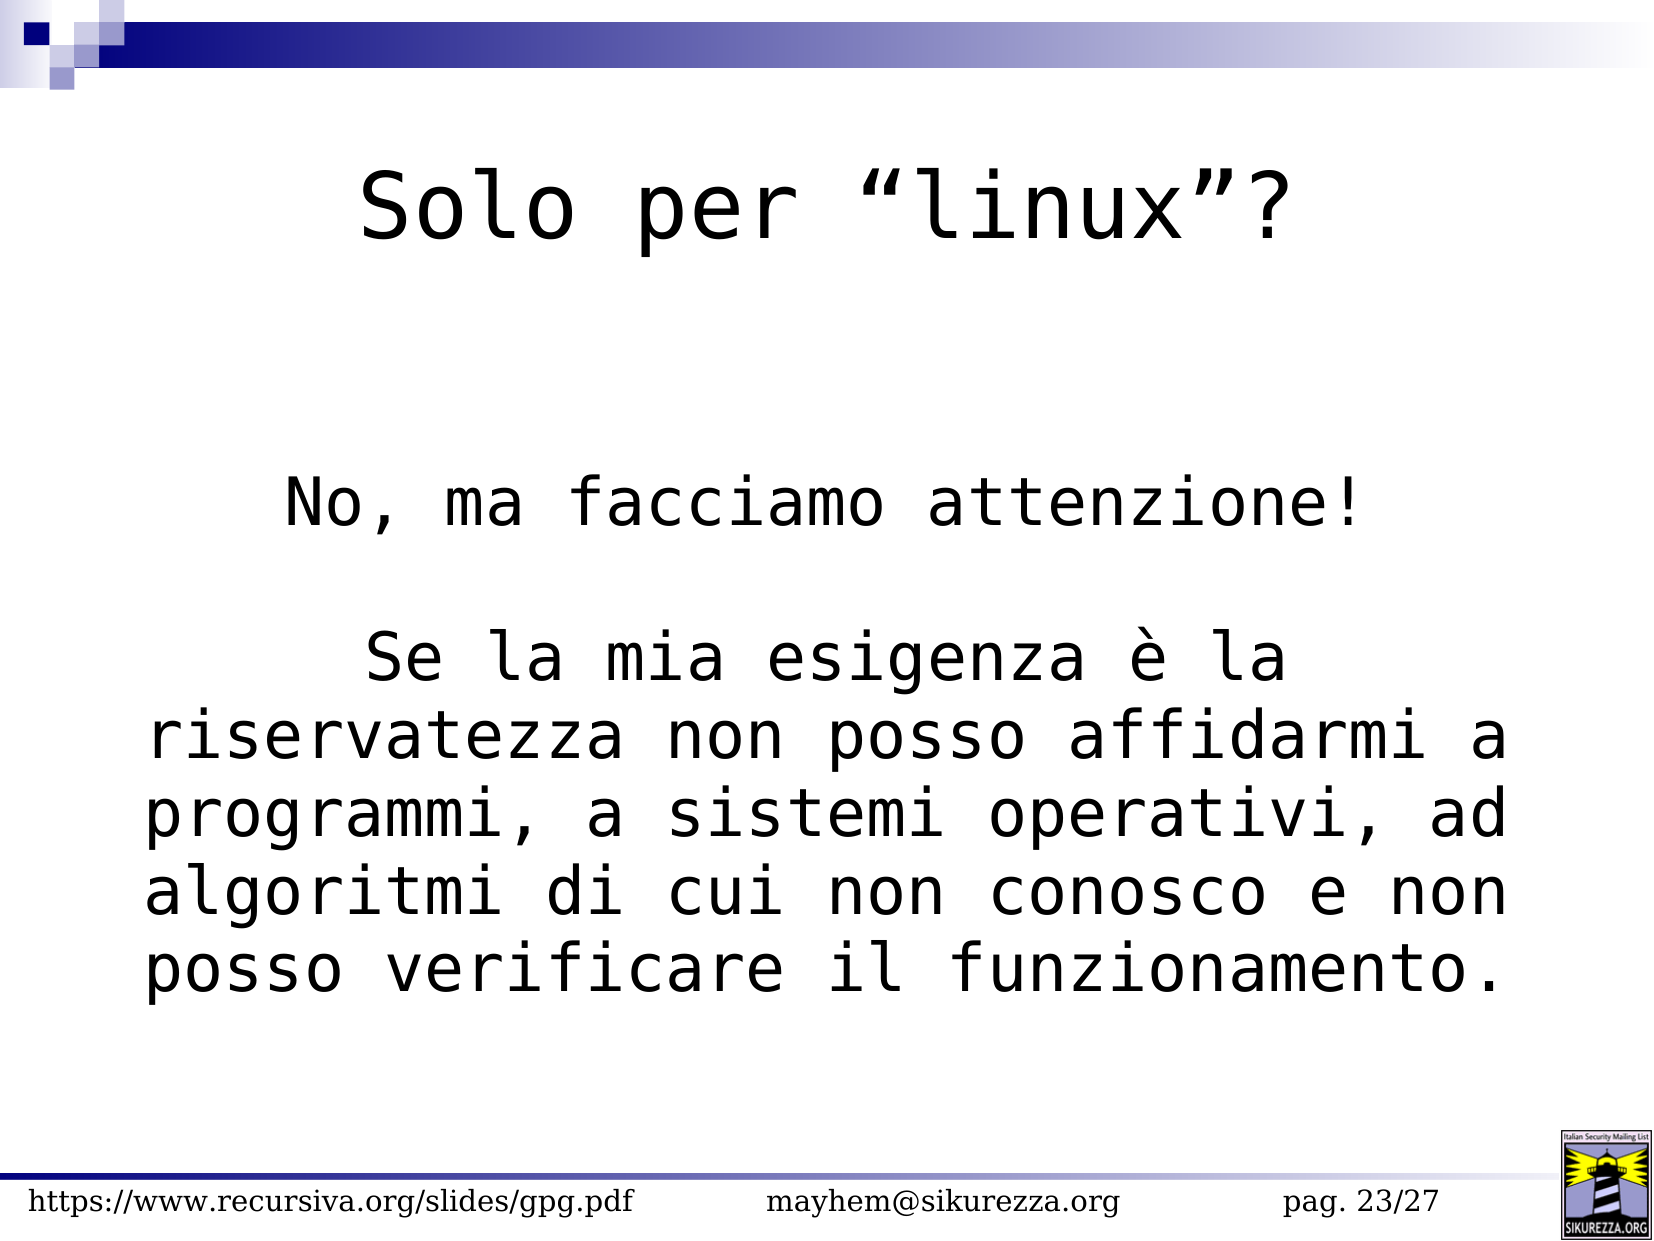

# Solo per “linux”?
No, ma facciamo attenzione!
Se la mia esigenza è la riservatezza non posso affidarmi a programmi, a sistemi operativi, ad algoritmi di cui non conosco e non posso verificare il funzionamento.